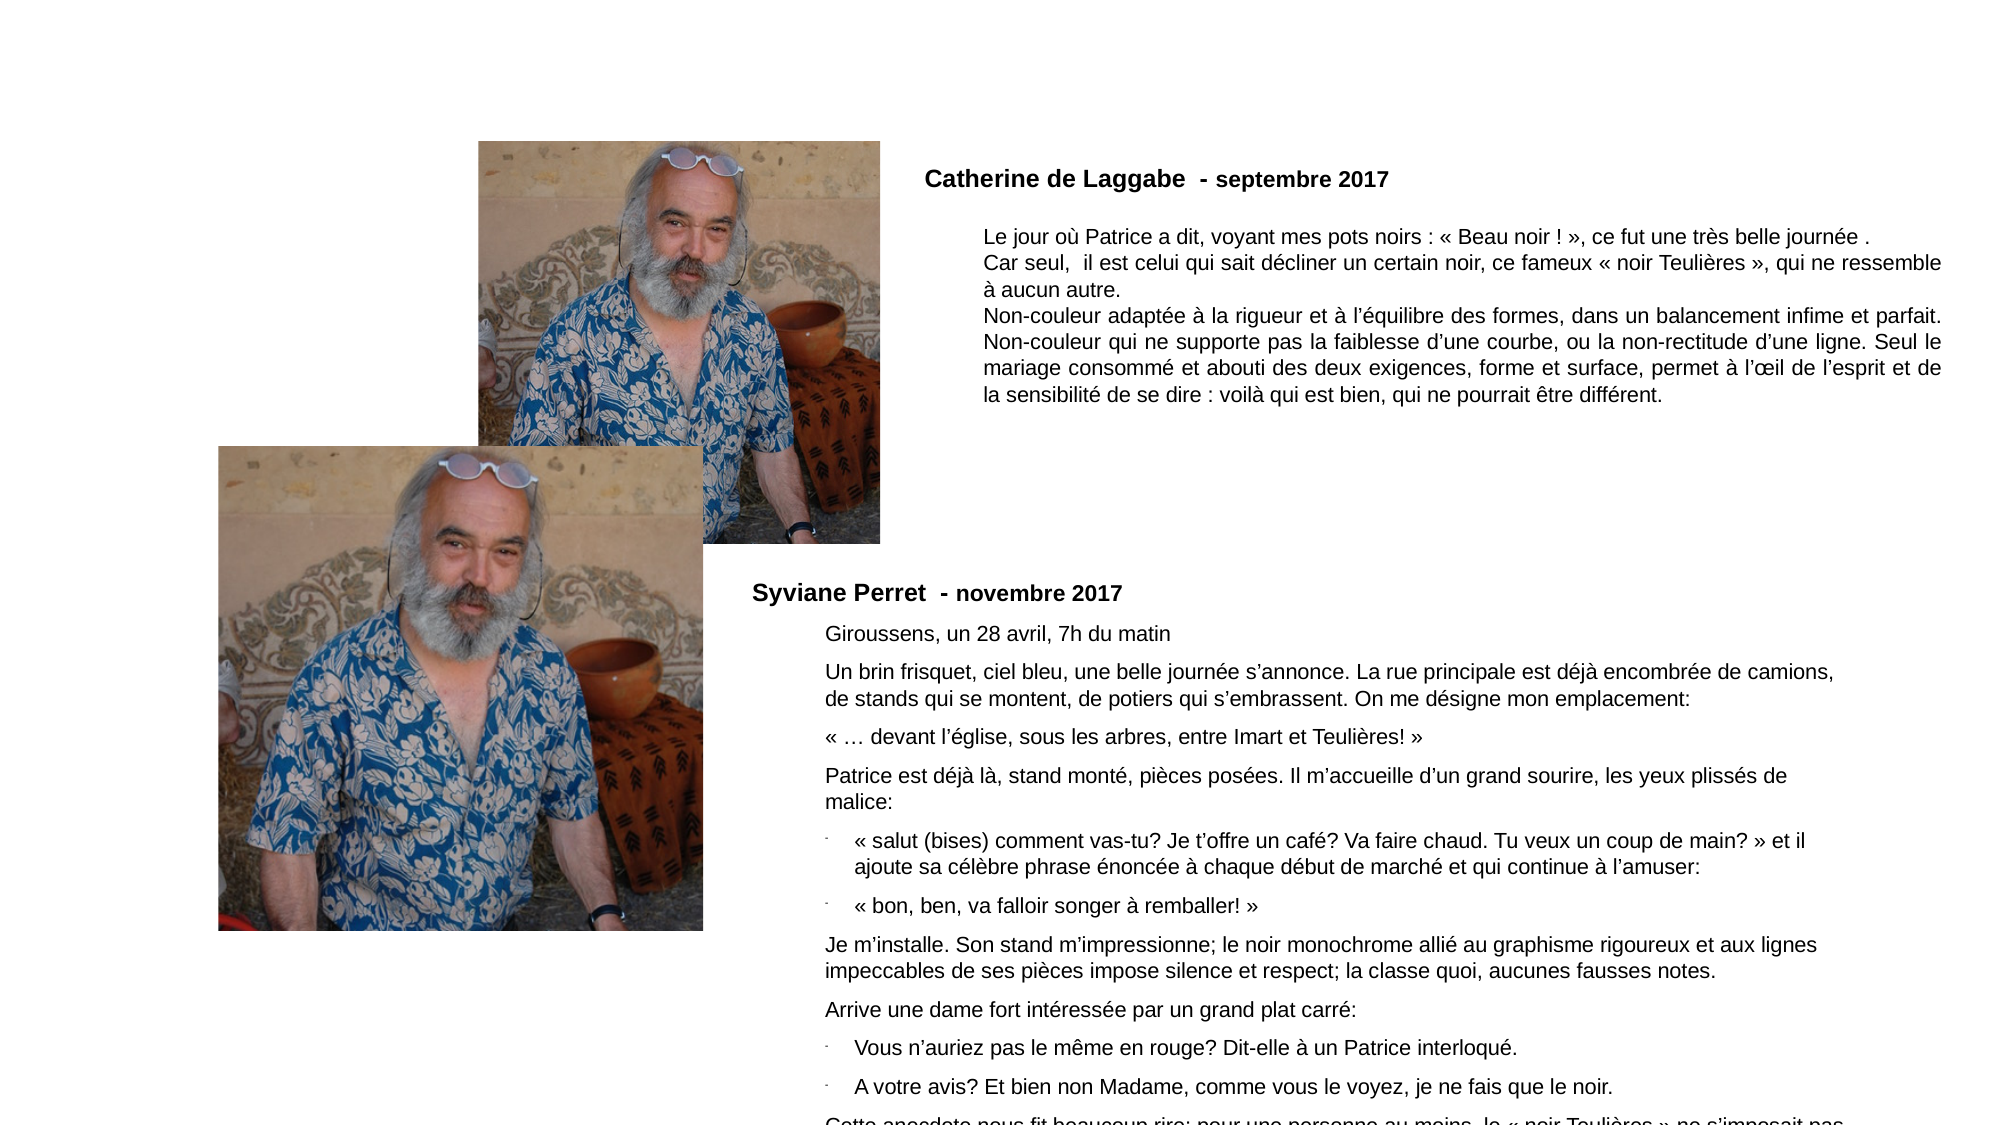

Catherine de Laggabe - septembre 2017
Le jour où Patrice a dit, voyant mes pots noirs : « Beau noir ! », ce fut une très belle journée .
Car seul, il est celui qui sait décliner un certain noir, ce fameux « noir Teulières », qui ne ressemble à aucun autre.
Non-couleur adaptée à la rigueur et à l’équilibre des formes, dans un balancement infime et parfait. Non-couleur qui ne supporte pas la faiblesse d’une courbe, ou la non-rectitude d’une ligne. Seul le mariage consommé et abouti des deux exigences, forme et surface, permet à l’œil de l’esprit et de la sensibilité de se dire : voilà qui est bien, qui ne pourrait être différent.
Syviane Perret - novembre 2017
Giroussens, un 28 avril, 7h du matin
Un brin frisquet, ciel bleu, une belle journée s’annonce. La rue principale est déjà encombrée de camions, de stands qui se montent, de potiers qui s’embrassent. On me désigne mon emplacement:
« … devant l’église, sous les arbres, entre Imart et Teulières! »
Patrice est déjà là, stand monté, pièces posées. Il m’accueille d’un grand sourire, les yeux plissés de malice:
« salut (bises) comment vas-tu? Je t’offre un café? Va faire chaud. Tu veux un coup de main? » et il ajoute sa célèbre phrase énoncée à chaque début de marché et qui continue à l’amuser:
« bon, ben, va falloir songer à remballer! »
Je m’installe. Son stand m’impressionne; le noir monochrome allié au graphisme rigoureux et aux lignes impeccables de ses pièces impose silence et respect; la classe quoi, aucunes fausses notes.
Arrive une dame fort intéressée par un grand plat carré:
Vous n’auriez pas le même en rouge? Dit-elle à un Patrice interloqué.
A votre avis? Et bien non Madame, comme vous le voyez, je ne fais que le noir.
Cette anecdote nous fit beaucoup rire; pour une personne au moins, le « noir Teulières » ne s’imposait pas comme une évidence!